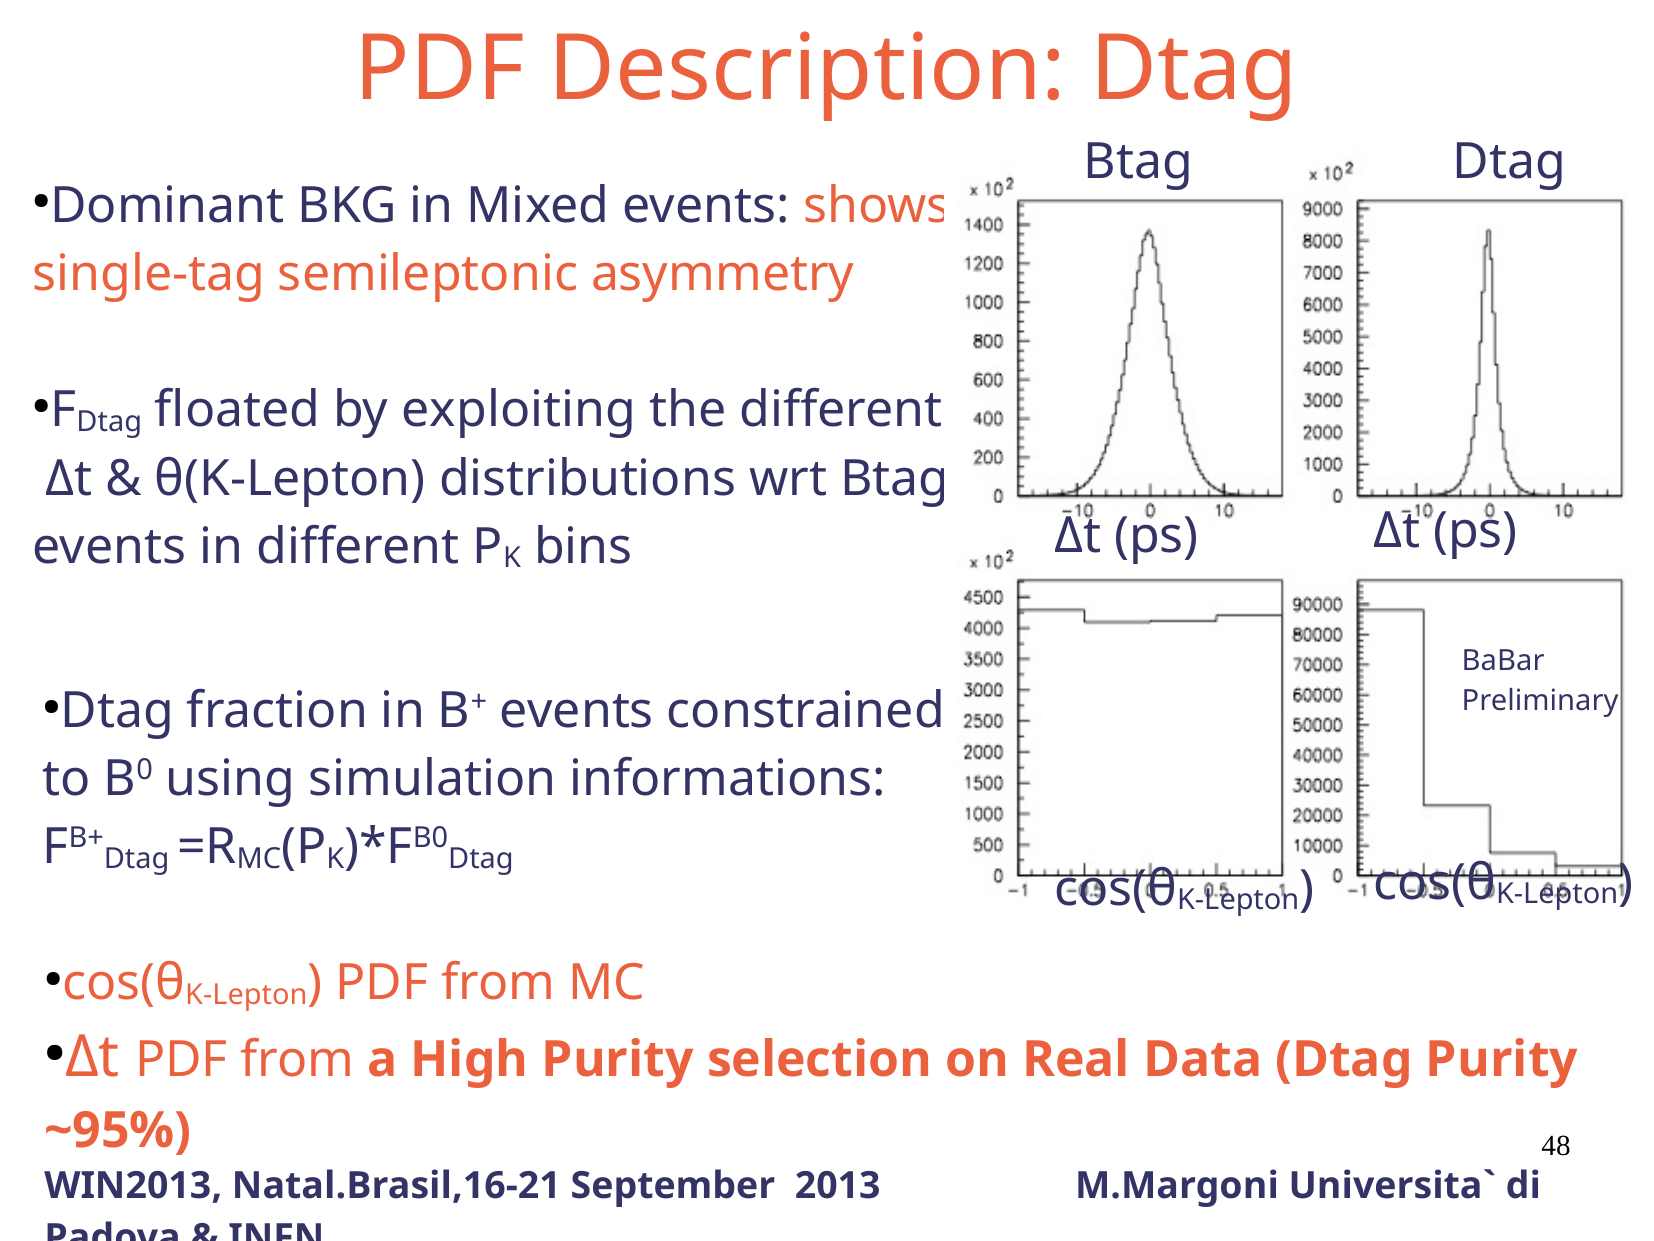

# PDF Description: Dtag
Btag 		Dtag
Dominant BKG in Mixed events: shows single-tag semileptonic asymmetry
FDtag floated by exploiting the different Δt & θ(K-Lepton) distributions wrt Btag events in different PK bins
Δt (ps)
cos(θK-Lepton)
Δt (ps)
cos(θK-Lepton)
BaBar
Preliminary
Dtag fraction in B+ events constrained to B0 using simulation informations:
FB+Dtag =RMC(PK)*FB0Dtag
cos(θK-Lepton) PDF from MC
Δt PDF from a High Purity selection on Real Data (Dtag Purity ~95%)
48
WIN2013, Natal.Brasil,16-21 September 2013 M.Margoni Universita` di Padova & INFN